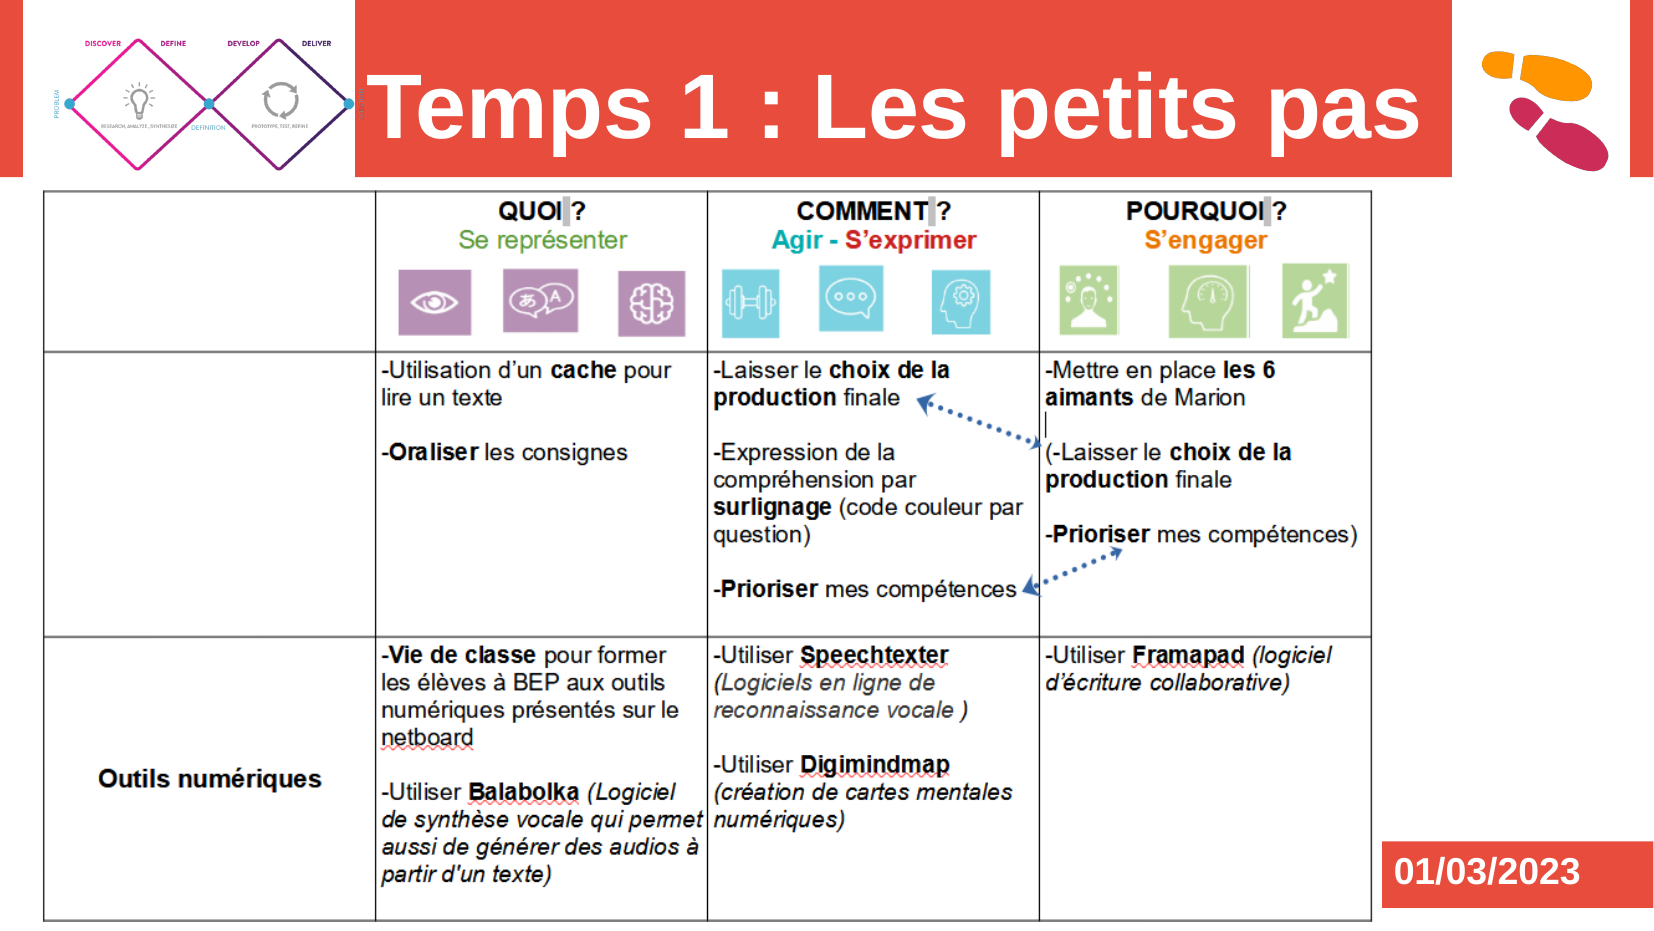

# Temps 1 : Les petits pas
Temps 2